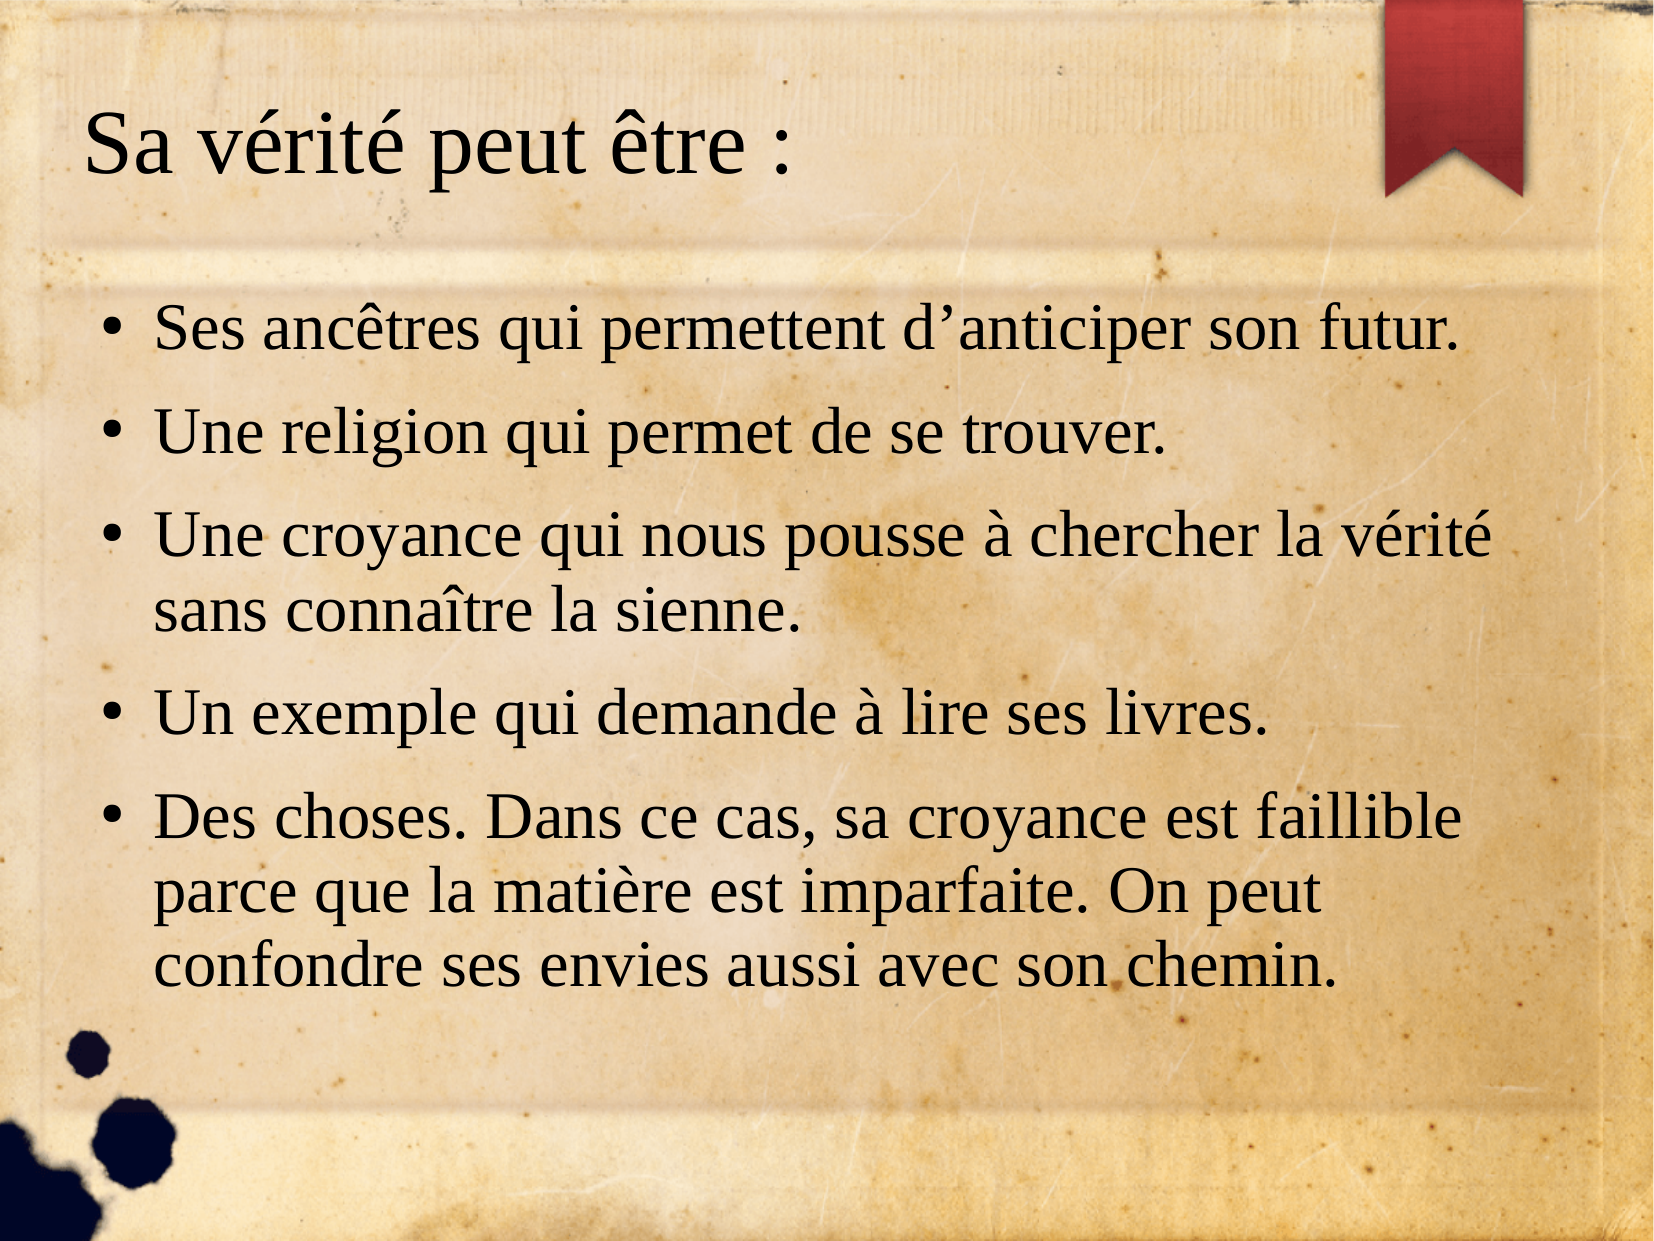

# Sa vérité peut être :
Ses ancêtres qui permettent d’anticiper son futur.
Une religion qui permet de se trouver.
Une croyance qui nous pousse à chercher la vérité sans connaître la sienne.
Un exemple qui demande à lire ses livres.
Des choses. Dans ce cas, sa croyance est faillible parce que la matière est imparfaite. On peut confondre ses envies aussi avec son chemin.